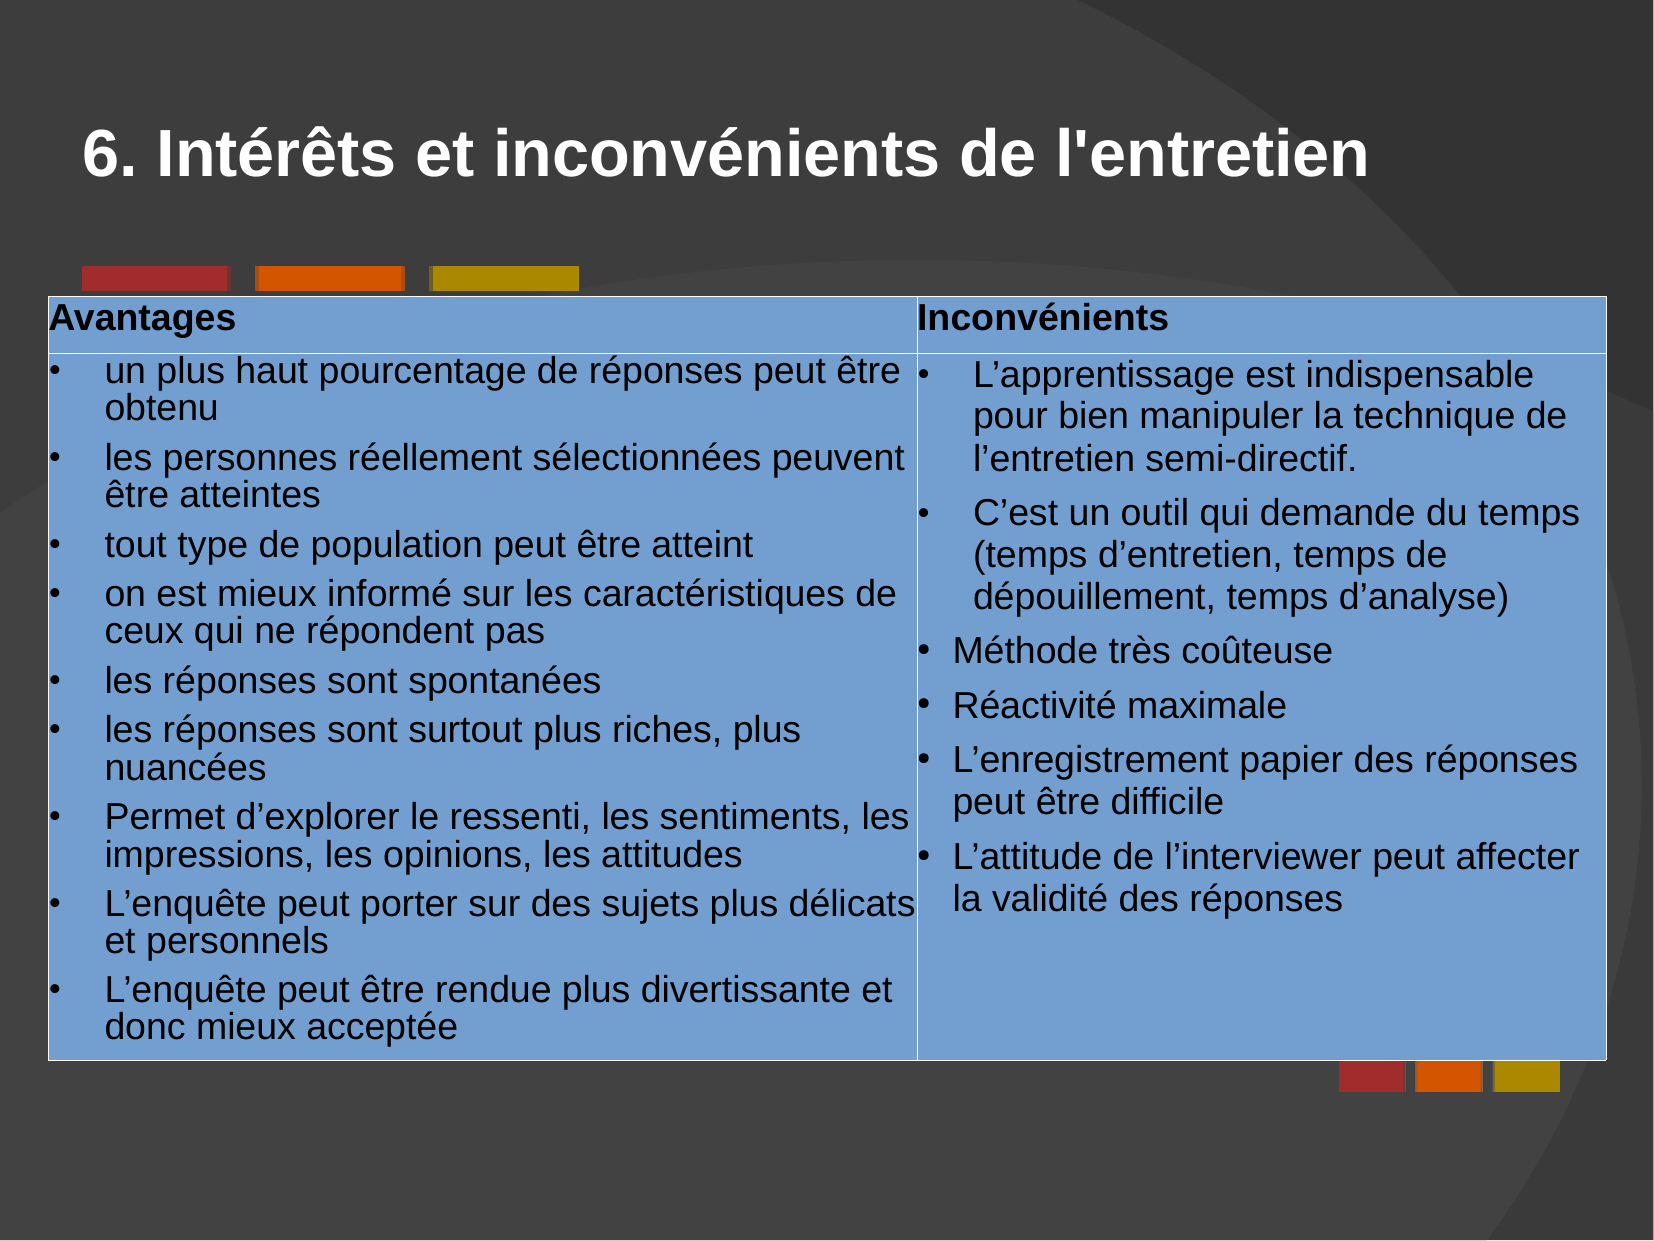

# 6. Intérêts et inconvénients de l'entretien
| Avantages | Inconvénients |
| --- | --- |
| un plus haut pourcentage de réponses peut être obtenu les personnes réellement sélectionnées peuvent être atteintes tout type de population peut être atteint on est mieux informé sur les caractéristiques de ceux qui ne répondent pas les réponses sont spontanées les réponses sont surtout plus riches, plus nuancées Permet d’explorer le ressenti, les sentiments, les impressions, les opinions, les attitudes L’enquête peut porter sur des sujets plus délicats et personnels L’enquête peut être rendue plus divertissante et donc mieux acceptée | L’apprentissage est indispensable pour bien manipuler la technique de l’entretien semi-directif. C’est un outil qui demande du temps (temps d’entretien, temps de dépouillement, temps d’analyse) Méthode très coûteuse Réactivité maximale L’enregistrement papier des réponses peut être difficile L’attitude de l’interviewer peut affecter la validité des réponses |